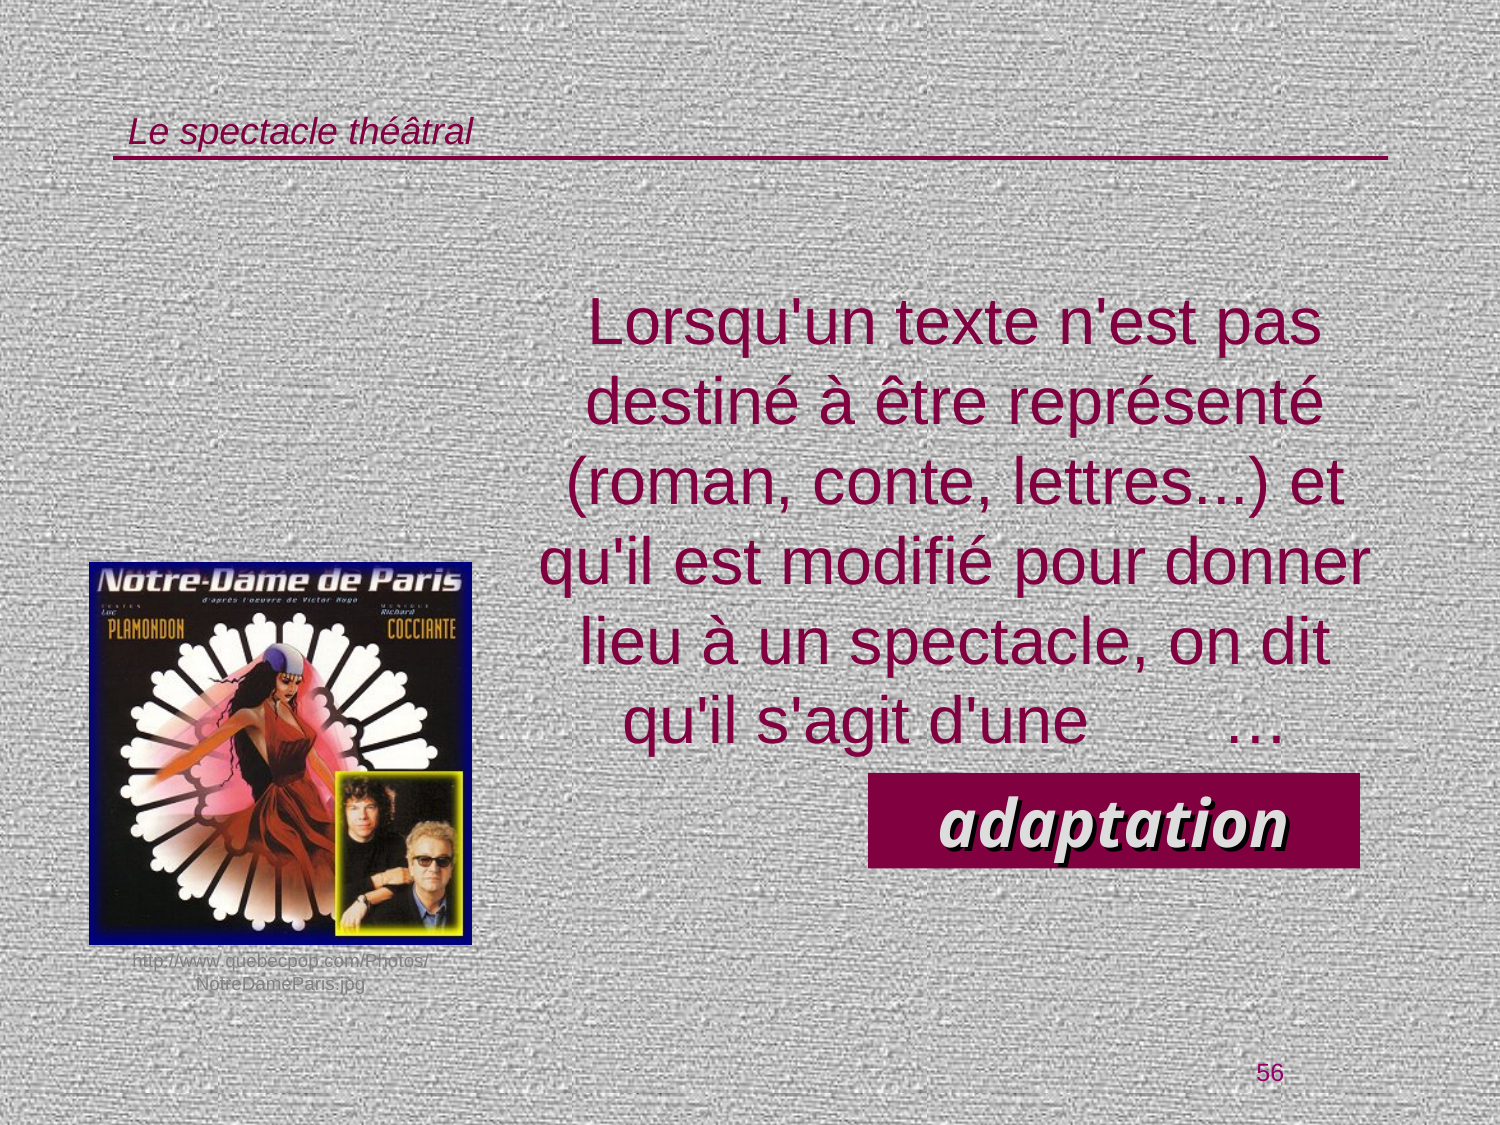

Lorsqu'un texte n'est pas destiné à être représenté (roman, conte, lettres...) et qu'il est modifié pour donner lieu à un spectacle, on dit qu'il s'agit d'une	…
http://www.quebecpop.com/Photos/NotreDameParis.jpg
adaptation
56